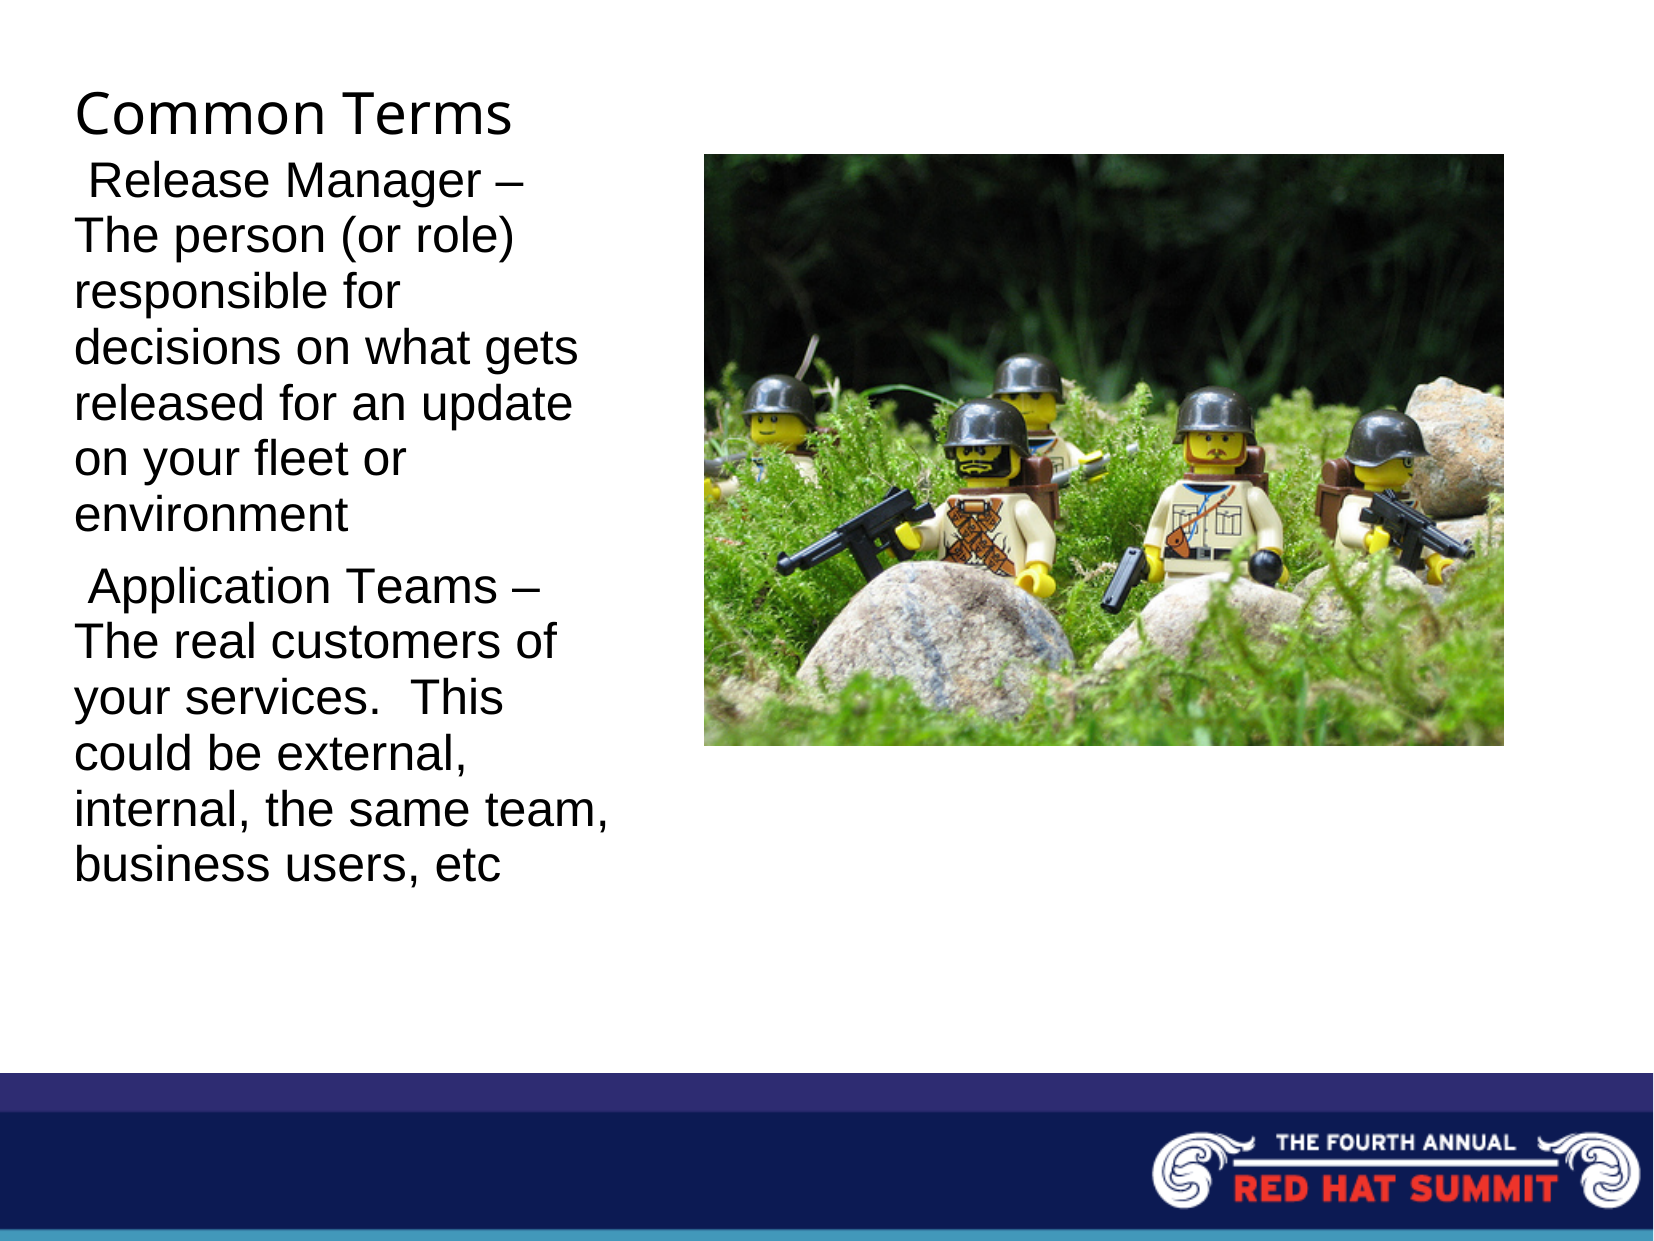

# Common Terms
 Release Manager – The person (or role) responsible for decisions on what gets released for an update on your fleet or environment
 Application Teams – The real customers of your services. This could be external, internal, the same team, business users, etc